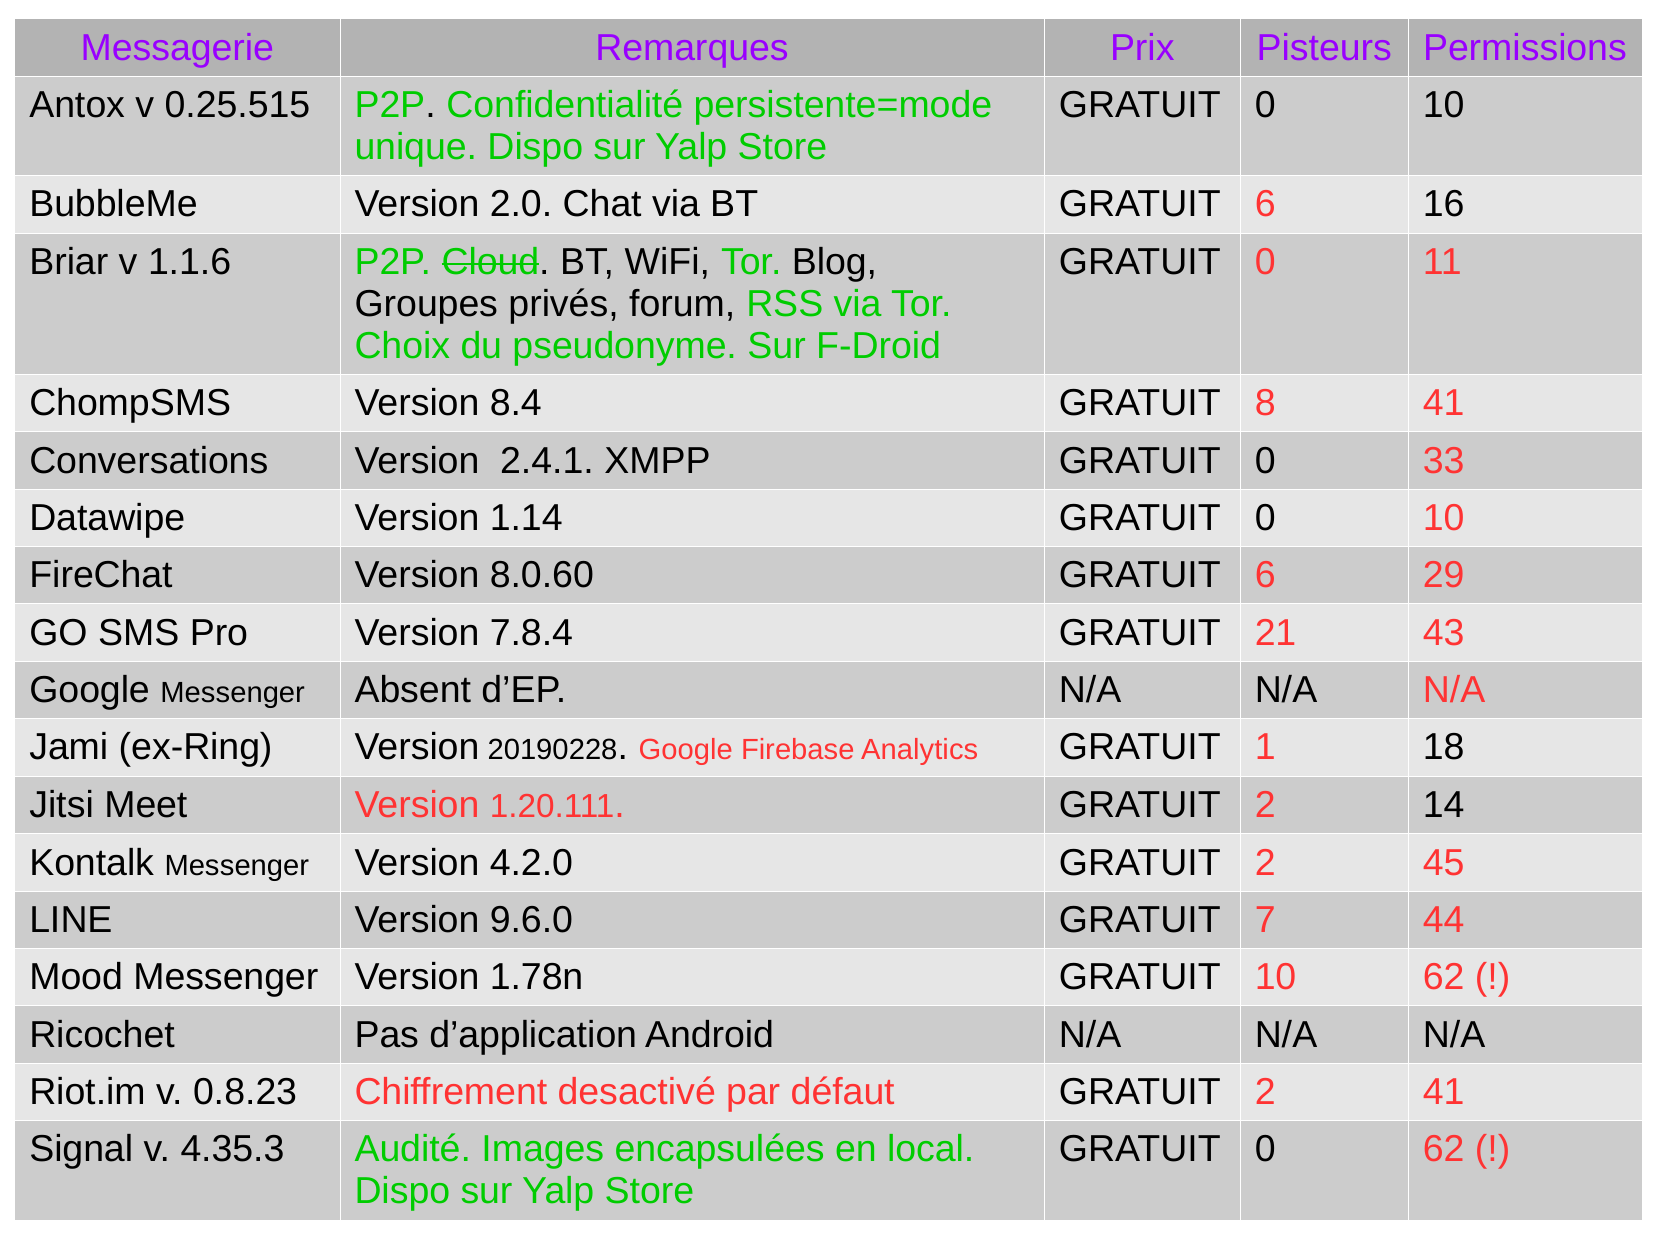

| Messagerie | Remarques | Prix | Pisteurs | Permissions |
| --- | --- | --- | --- | --- |
| Antox v 0.25.515 | P2P. Confidentialité persistente=mode unique. Dispo sur Yalp Store | GRATUIT | 0 | 10 |
| BubbleMe | Version 2.0. Chat via BT | GRATUIT | 6 | 16 |
| Briar v 1.1.6 | P2P. Cloud. BT, WiFi, Tor. Blog, Groupes privés, forum, RSS via Tor. Choix du pseudonyme. Sur F-Droid | GRATUIT | 0 | 11 |
| ChompSMS | Version 8.4 | GRATUIT | 8 | 41 |
| Conversations | Version 2.4.1. XMPP | GRATUIT | 0 | 33 |
| Datawipe | Version 1.14 | GRATUIT | 0 | 10 |
| FireChat | Version 8.0.60 | GRATUIT | 6 | 29 |
| GO SMS Pro | Version 7.8.4 | GRATUIT | 21 | 43 |
| Google Messenger | Absent d’EP. | N/A | N/A | N/A |
| Jami (ex-Ring) | Version 20190228. Google Firebase Analytics | GRATUIT | 1 | 18 |
| Jitsi Meet | Version 1.20.111. | GRATUIT | 2 | 14 |
| Kontalk Messenger | Version 4.2.0 | GRATUIT | 2 | 45 |
| LINE | Version 9.6.0 | GRATUIT | 7 | 44 |
| Mood Messenger | Version 1.78n | GRATUIT | 10 | 62 (!) |
| Ricochet | Pas d’application Android | N/A | N/A | N/A |
| Riot.im v. 0.8.23 | Chiffrement desactivé par défaut | GRATUIT | 2 | 41 |
| Signal v. 4.35.3 | Audité. Images encapsulées en local. Dispo sur Yalp Store | GRATUIT | 0 | 62 (!) |